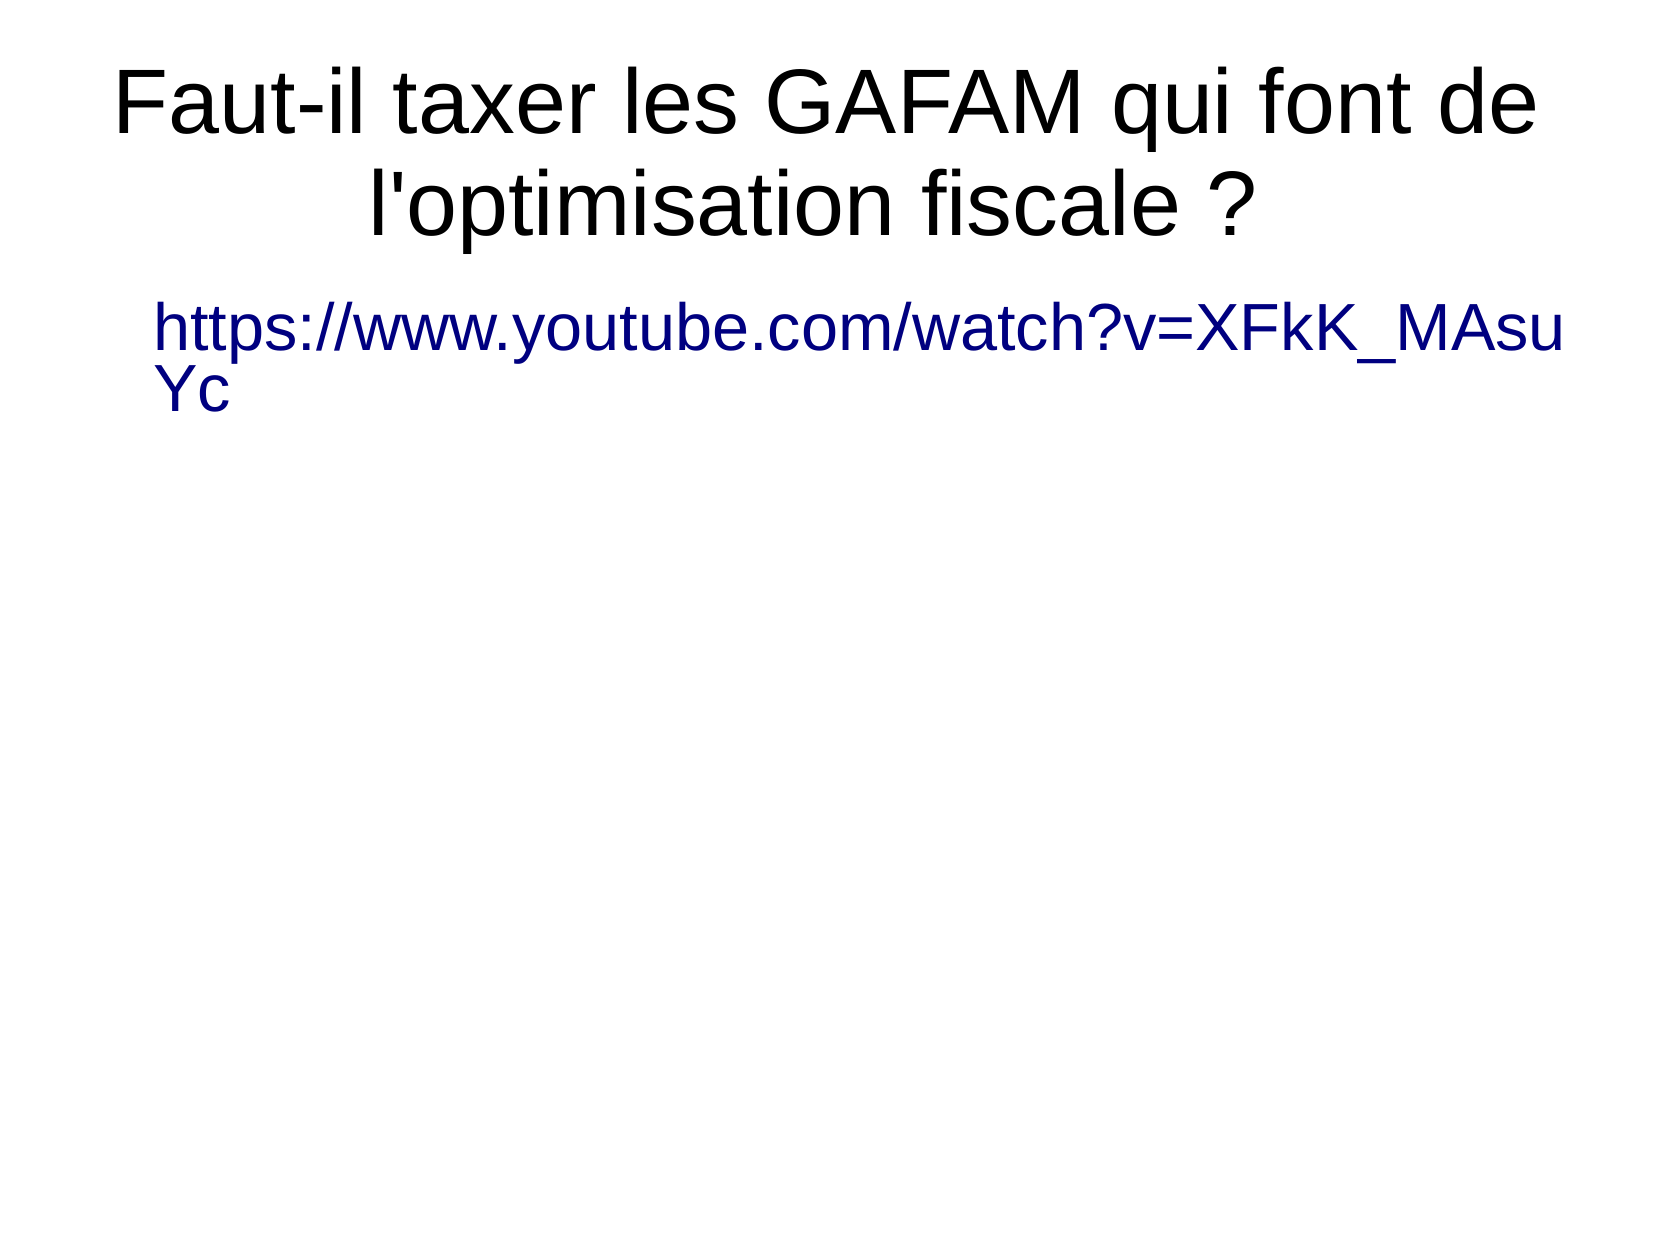

# Faut-il taxer les GAFAM qui font de l'optimisation fiscale ?
https://www.youtube.com/watch?v=XFkK_MAsuYc